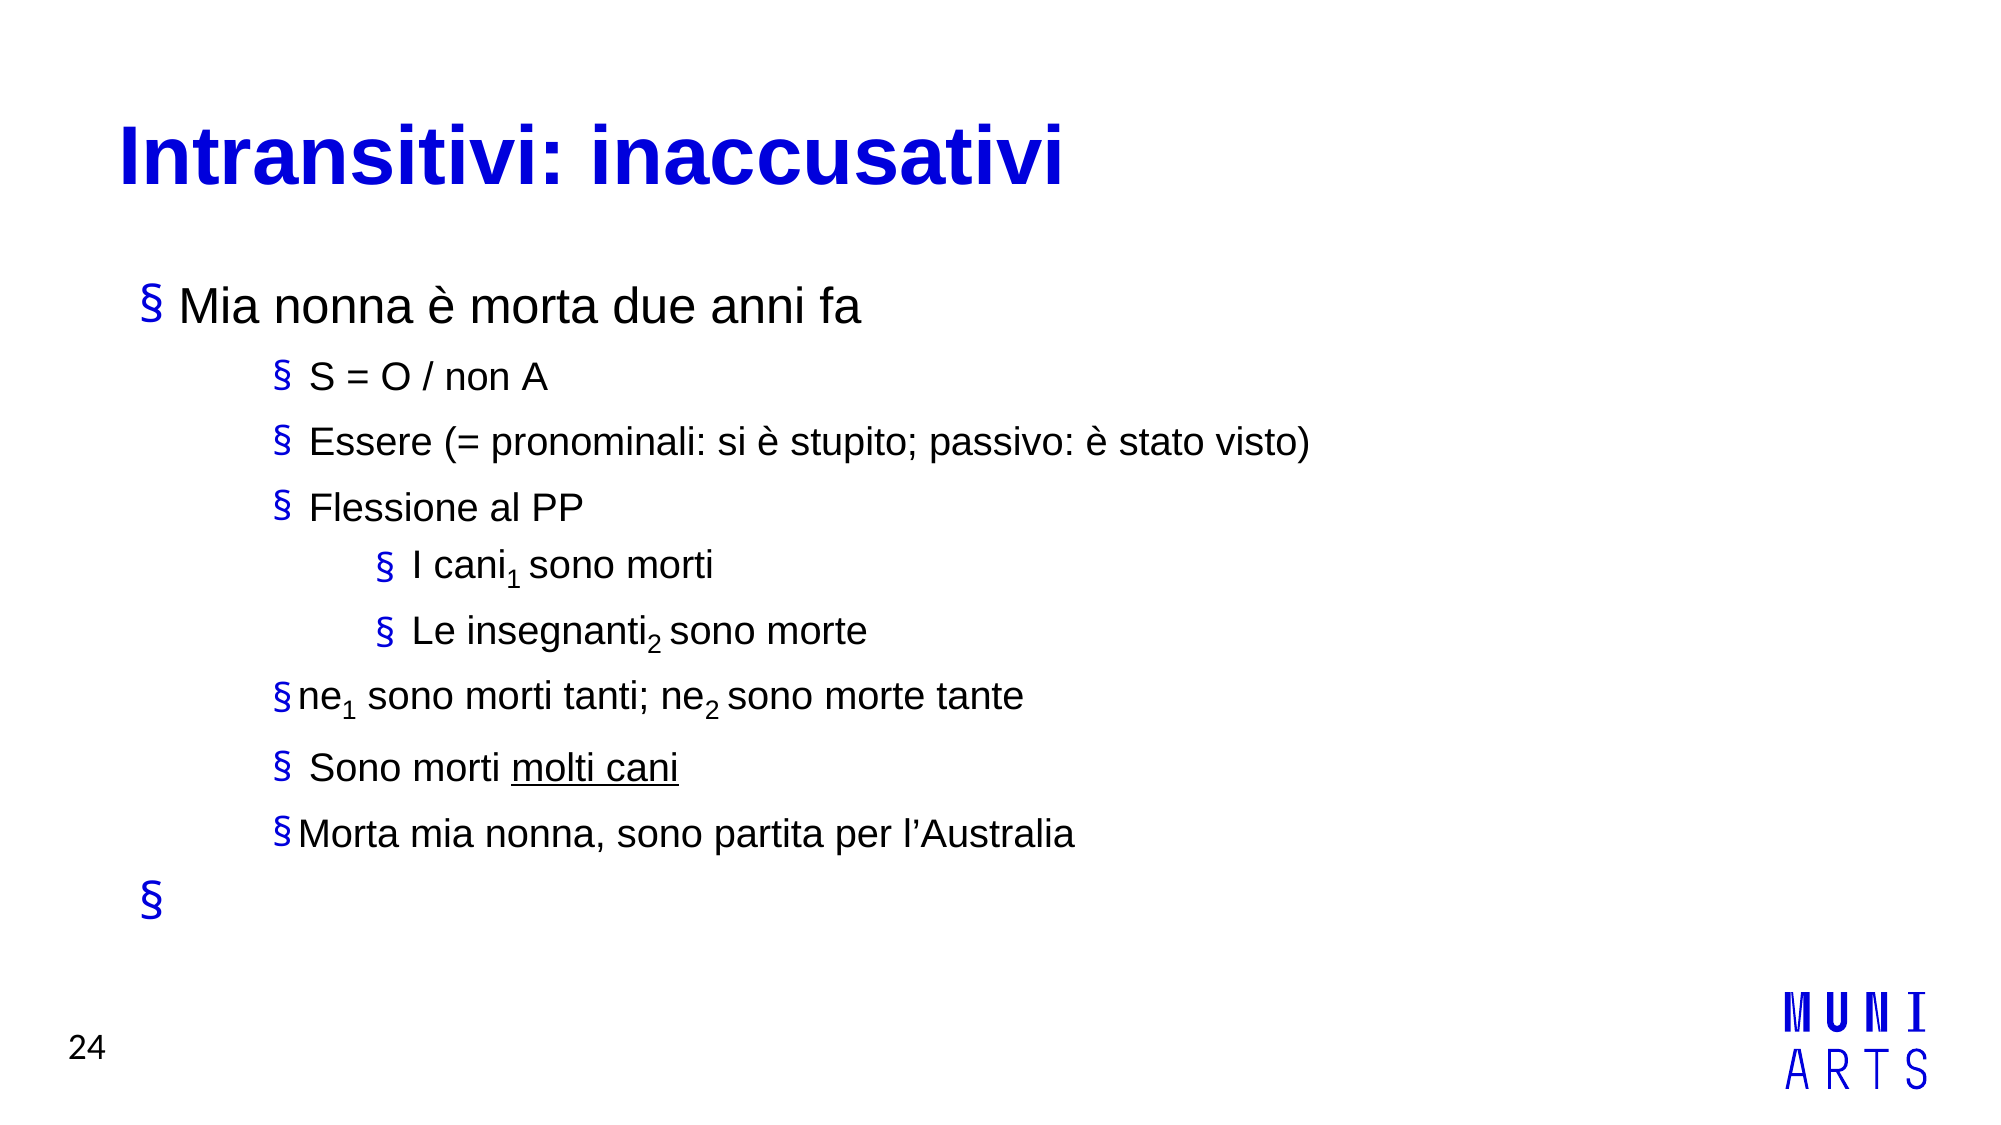

# Intransitivi: inaccusativi
 Mia nonna è morta due anni fa
 S = O / non A
 Essere (= pronominali: si è stupito; passivo: è stato visto)
 Flessione al PP
 I cani1 sono morti
 Le insegnanti2 sono morte
ne1 sono morti tanti; ne2 sono morte tante
 Sono morti molti cani
Morta mia nonna, sono partita per l’Australia